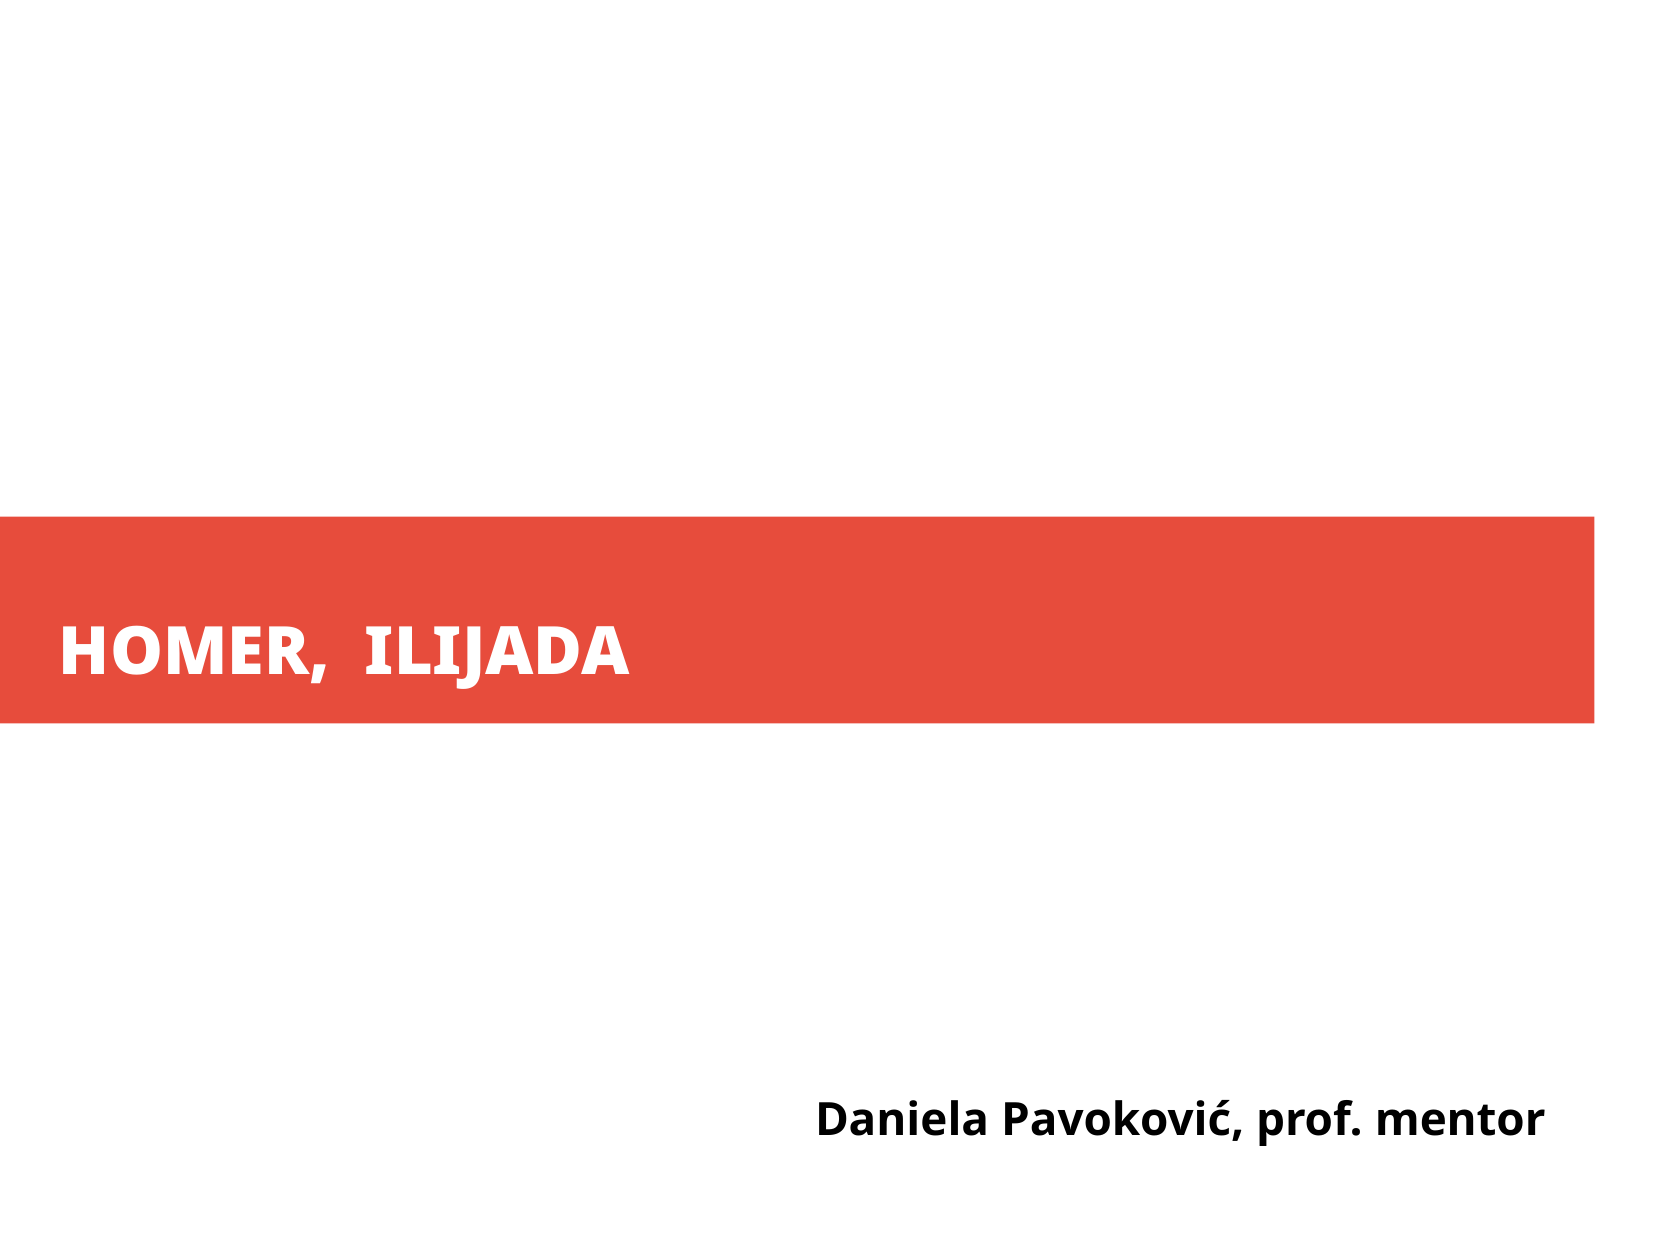

# HOMER, ILIJADA
Daniela Pavoković, prof. mentor